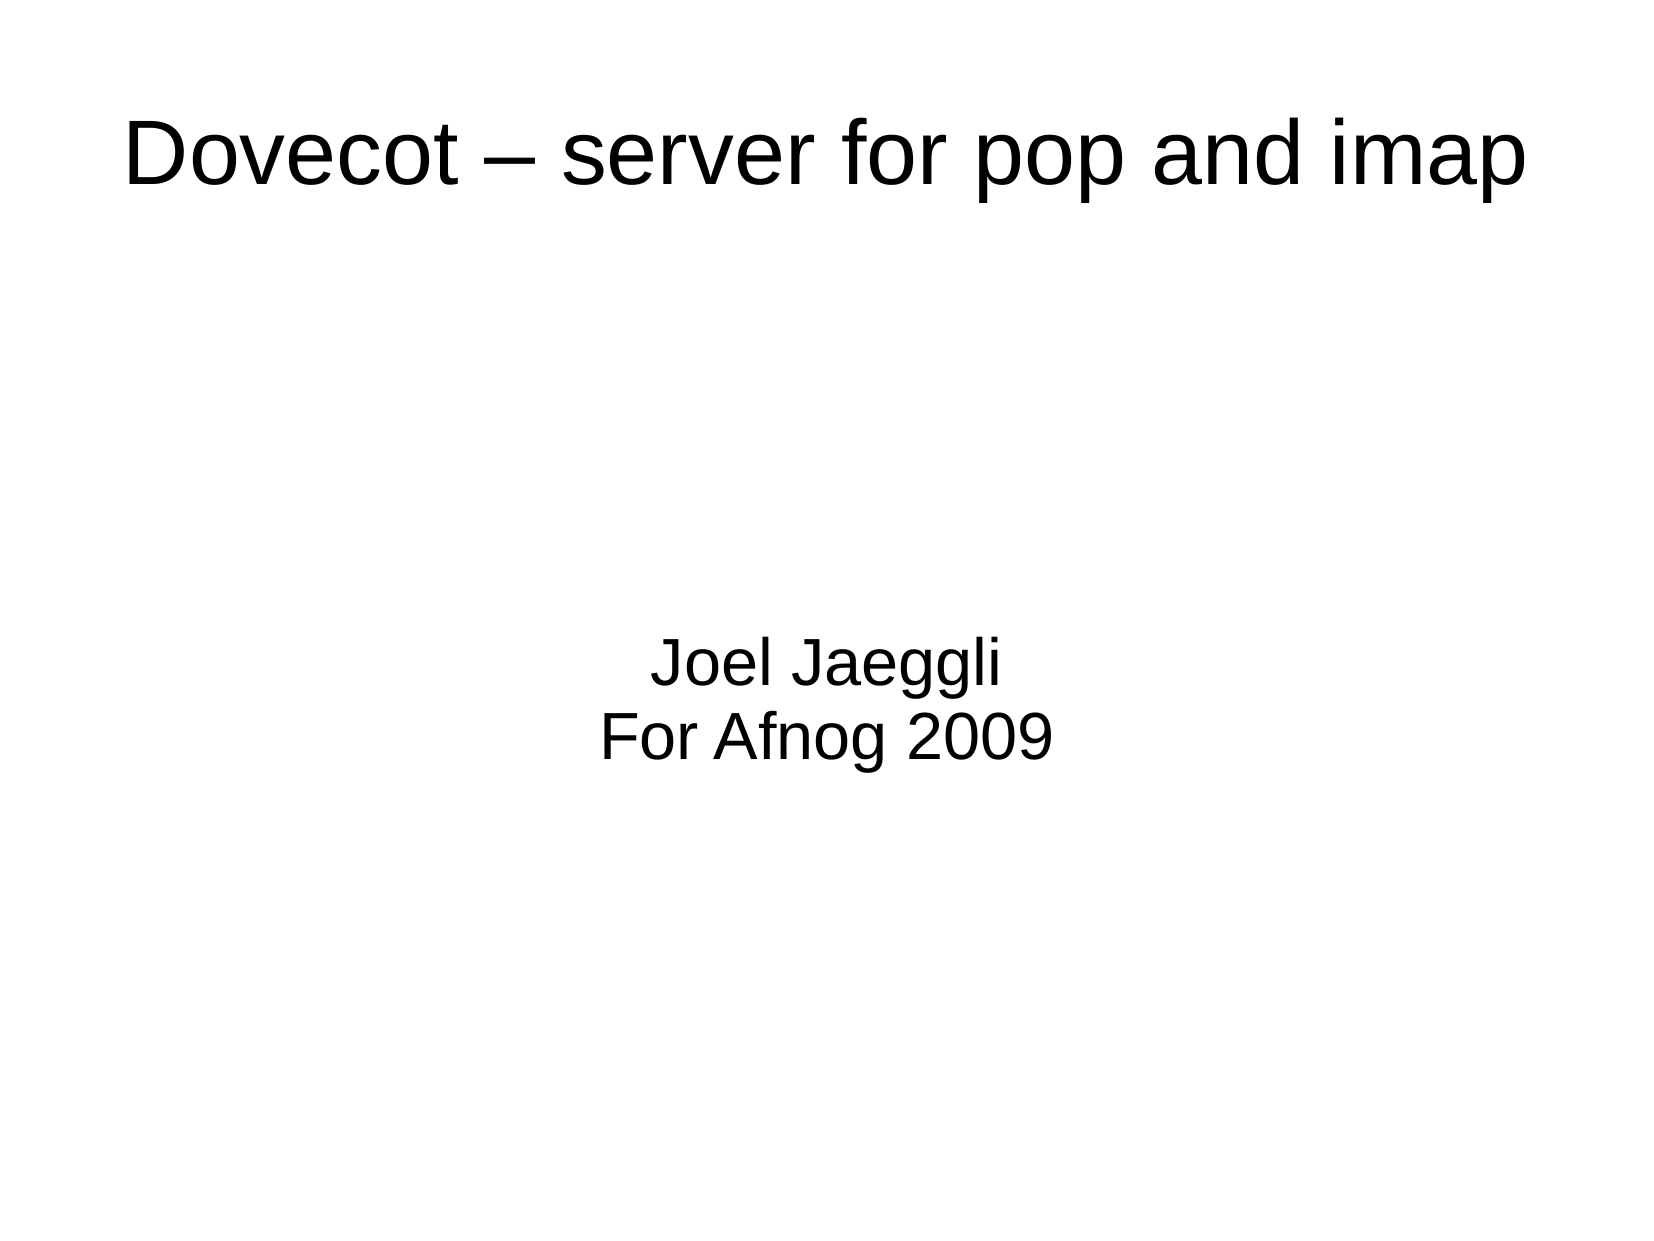

# Dovecot – server for pop and imap
Joel Jaeggli
For Afnog 2009